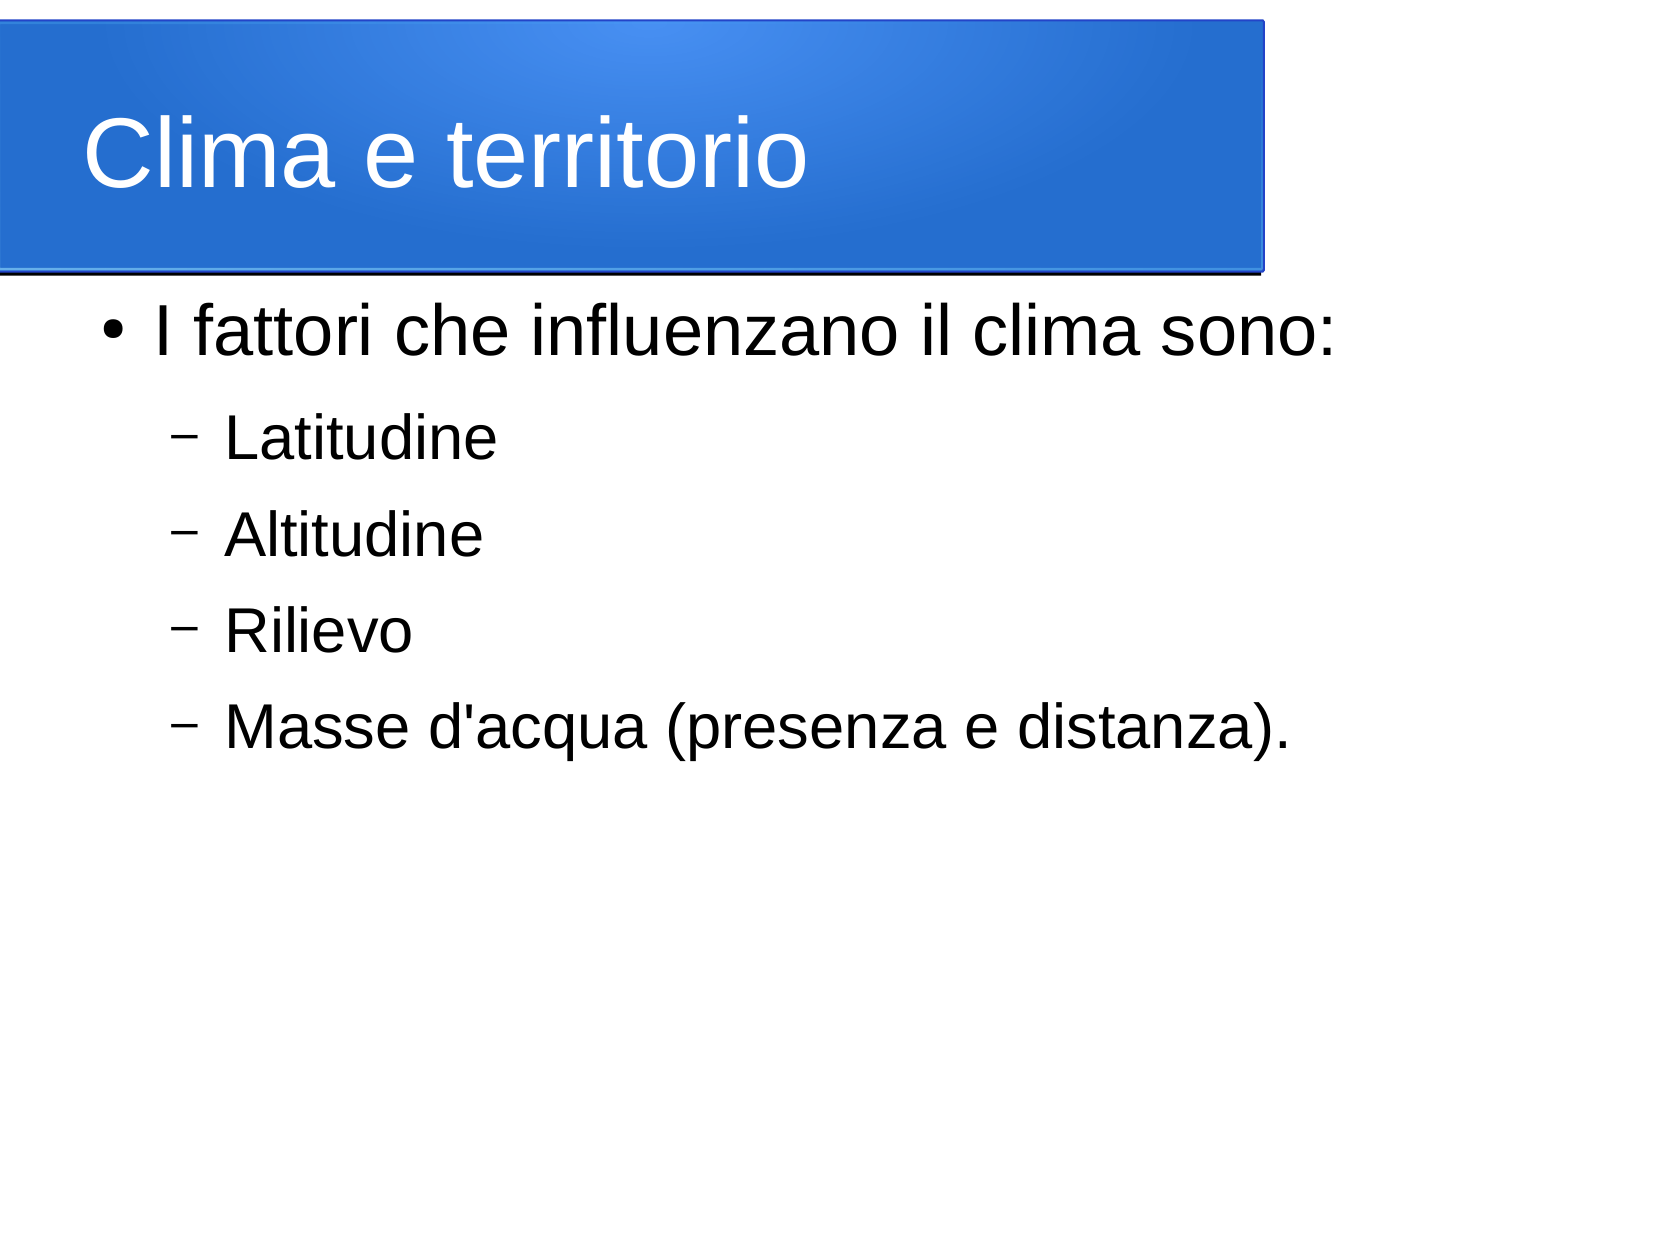

# Clima e territorio
I fattori che influenzano il clima sono:
Latitudine
Altitudine
Rilievo
Masse d'acqua (presenza e distanza).